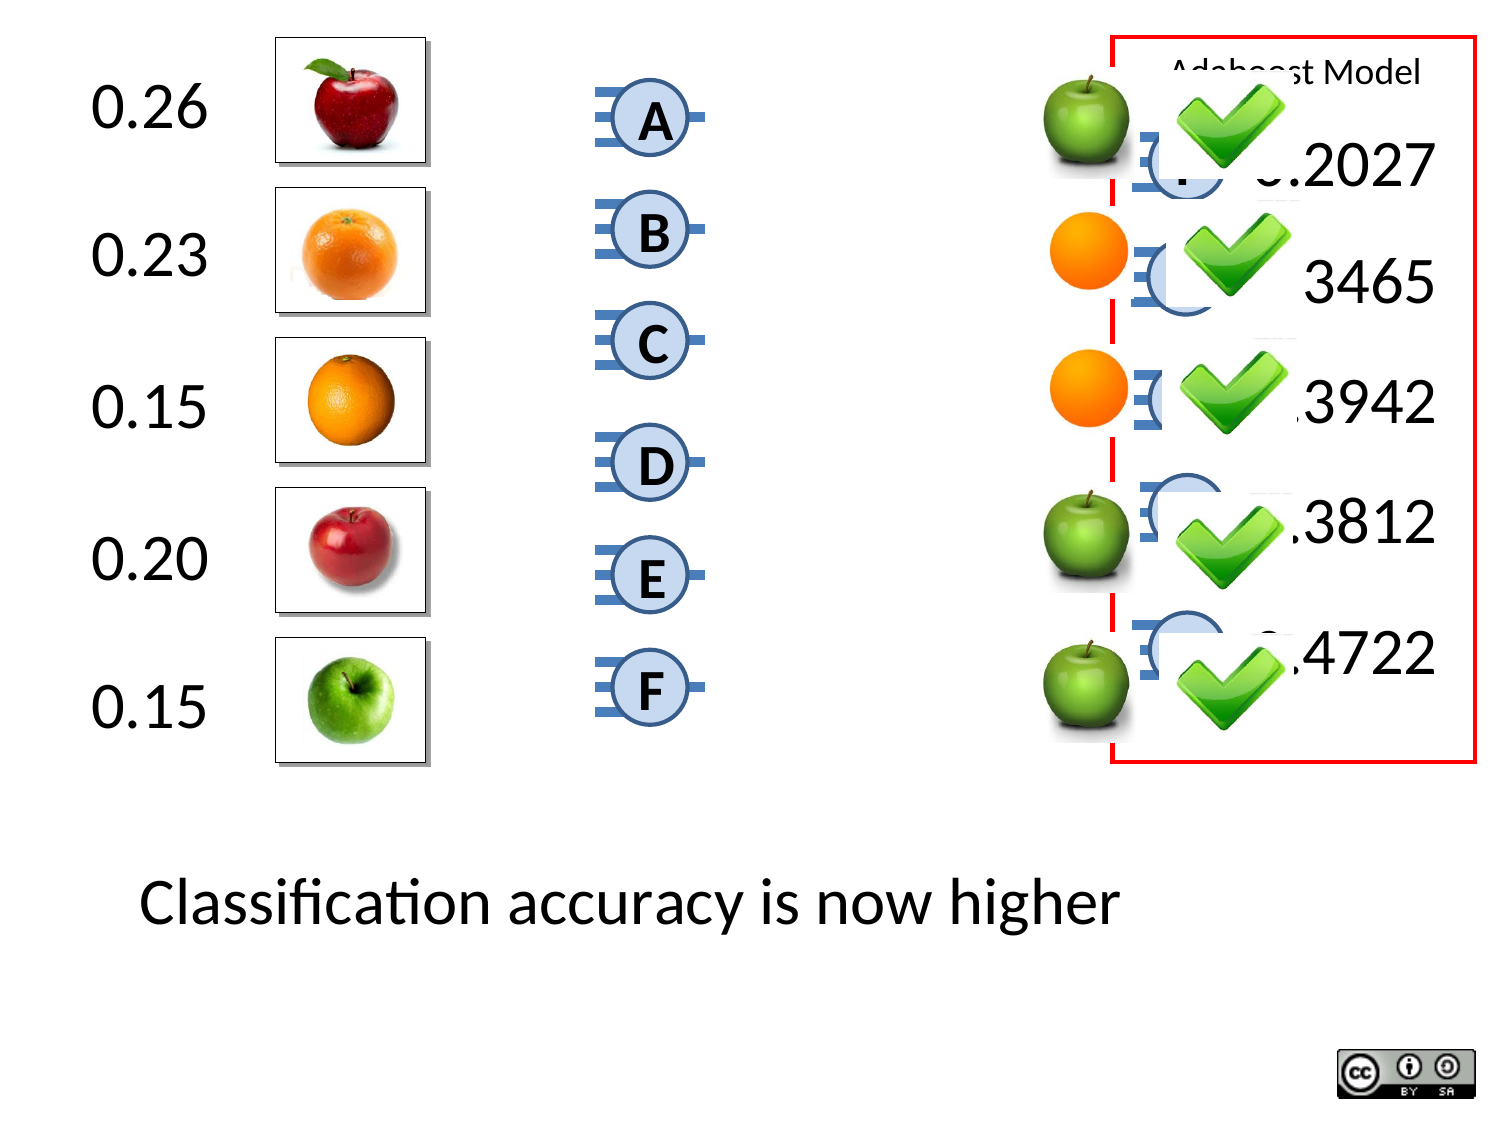

Adaboost Model
0.2027
F
0.3465
D
0.3942
C
0.3812
A
0.4722
B
0.26
0.23
0.15
0.20
0.15
A
B
C
D
E
F
Classification accuracy is now higher